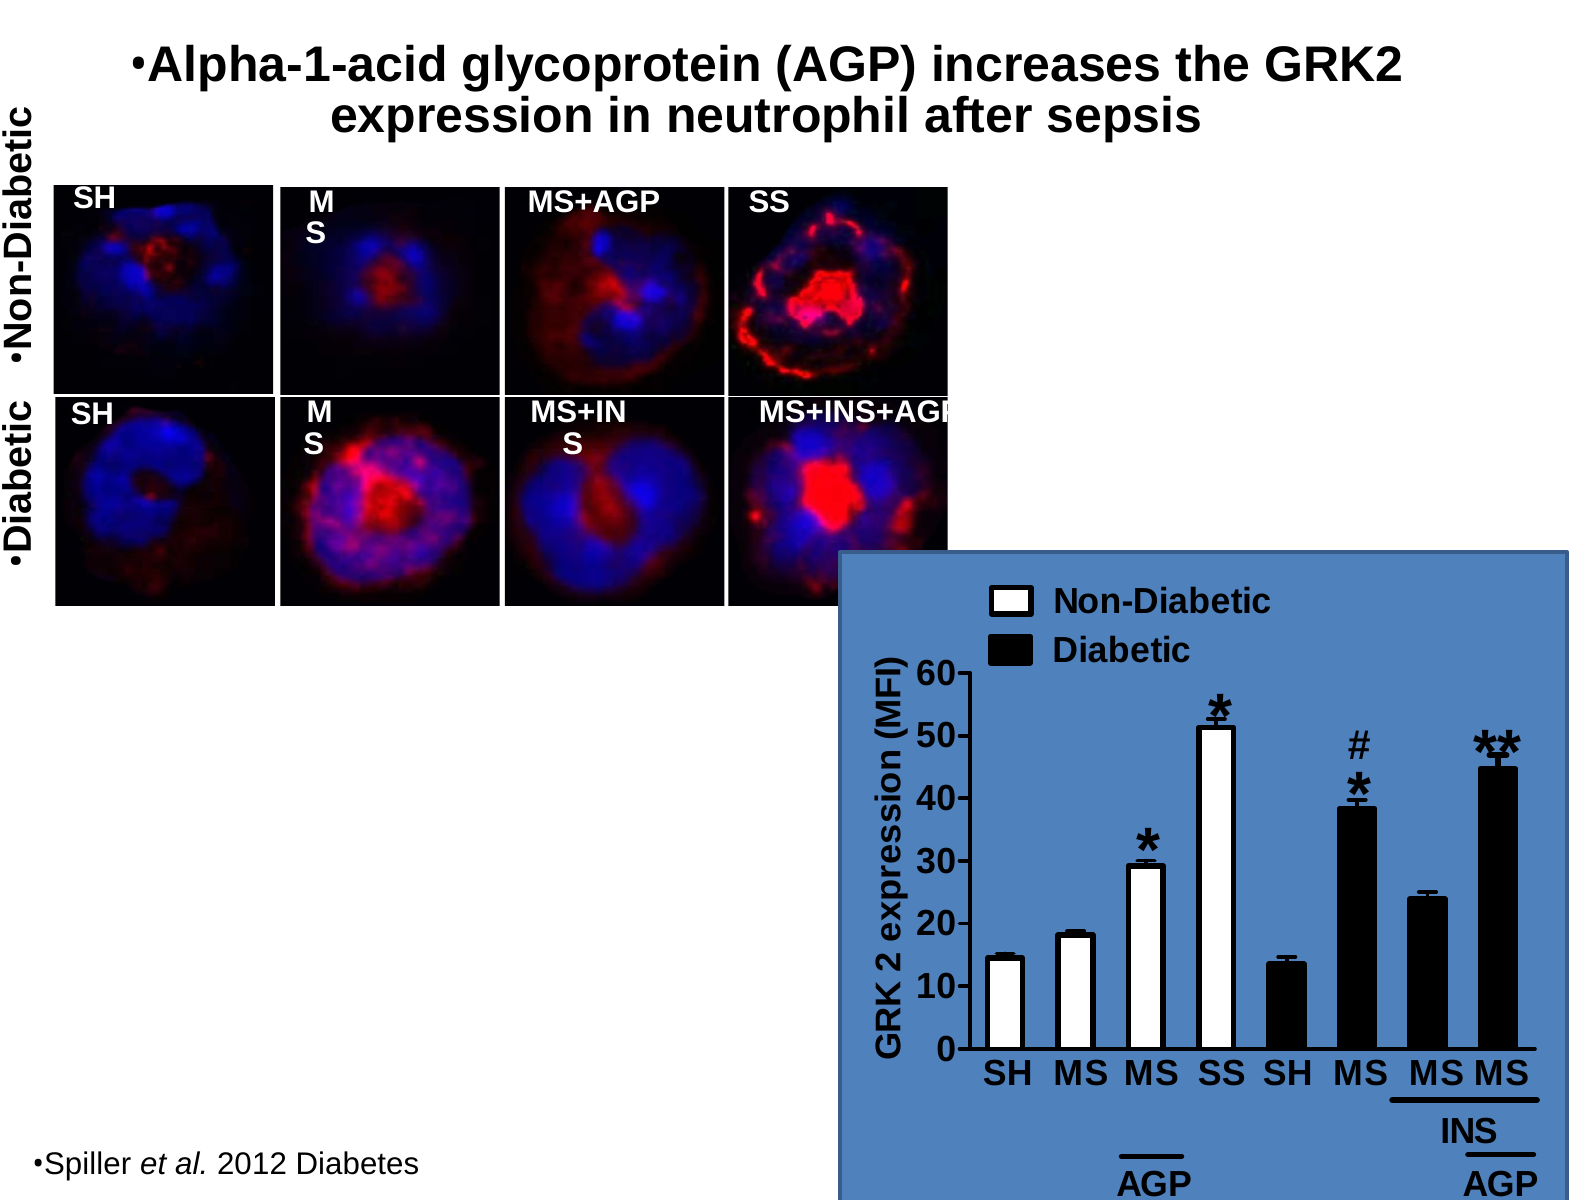

Alpha-1-acid glycoprotein (AGP) increases the GRK2 expression in neutrophil after sepsis
SH
MS
MS+AGP
SS
MS
MS+INS
MS+INS+AGP
SH
Diabetic
Non-Diabetic
Spiller et al. 2012 Diabetes